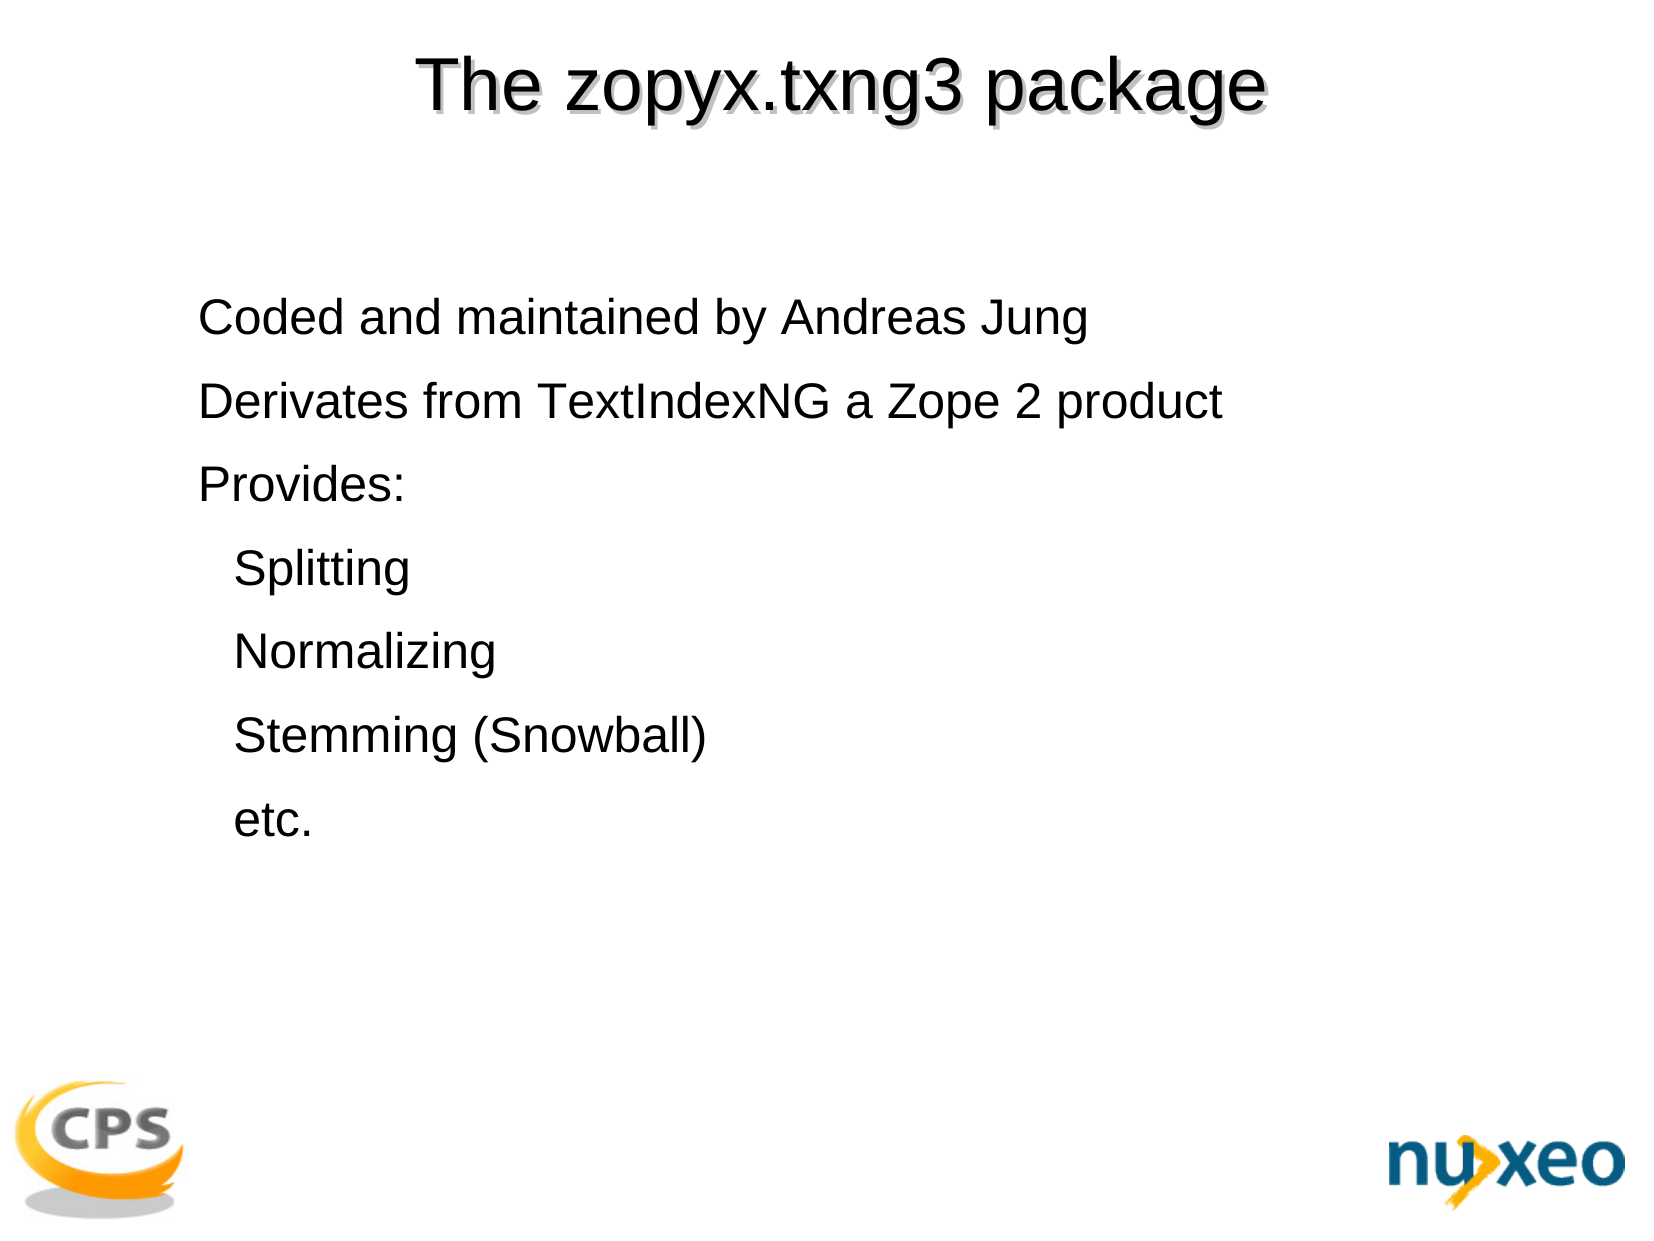

The zopyx.txng3 package
Coded and maintained by Andreas Jung
Derivates from TextIndexNG a Zope 2 product
Provides:
Splitting
Normalizing
Stemming (Snowball)
etc.